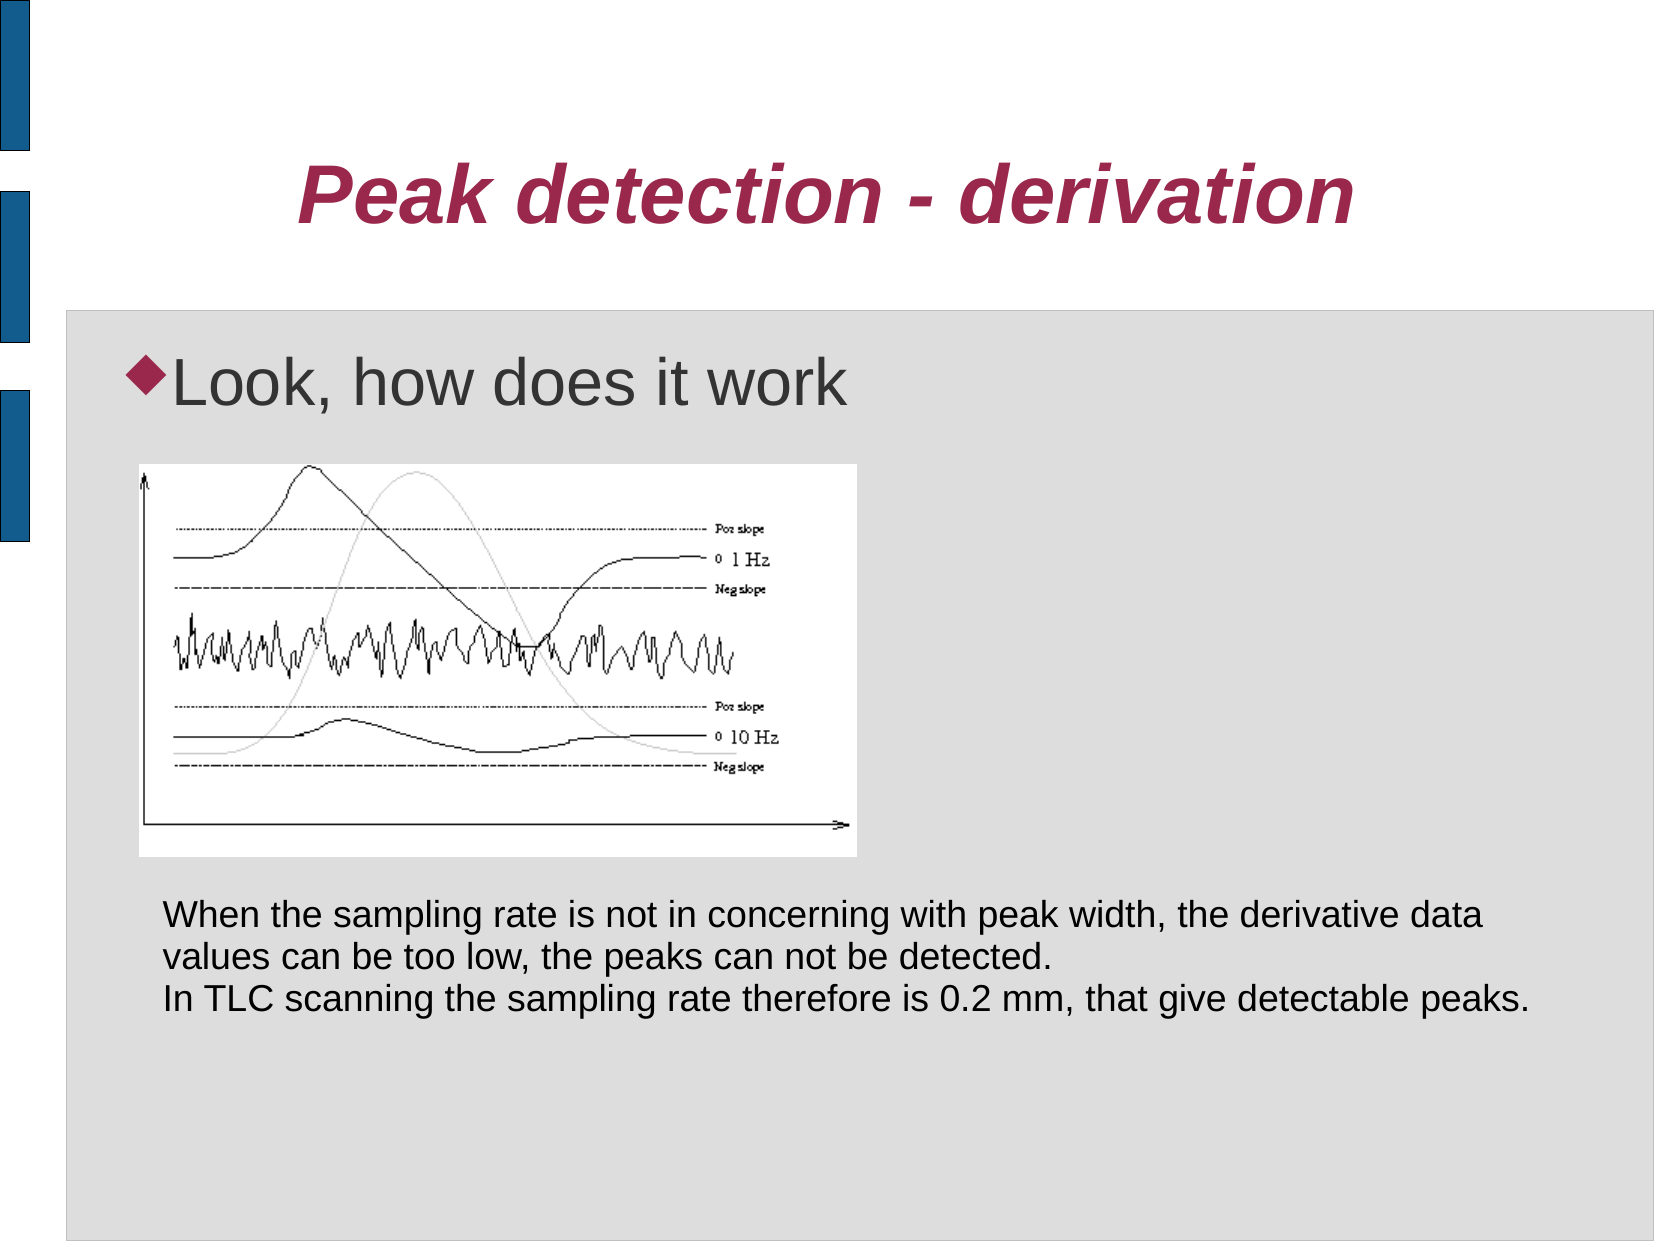

# Peak detection - derivation
Look, how does it work
When the sampling rate is not in concerning with peak width, the derivative data values can be too low, the peaks can not be detected.
In TLC scanning the sampling rate therefore is 0.2 mm, that give detectable peaks.